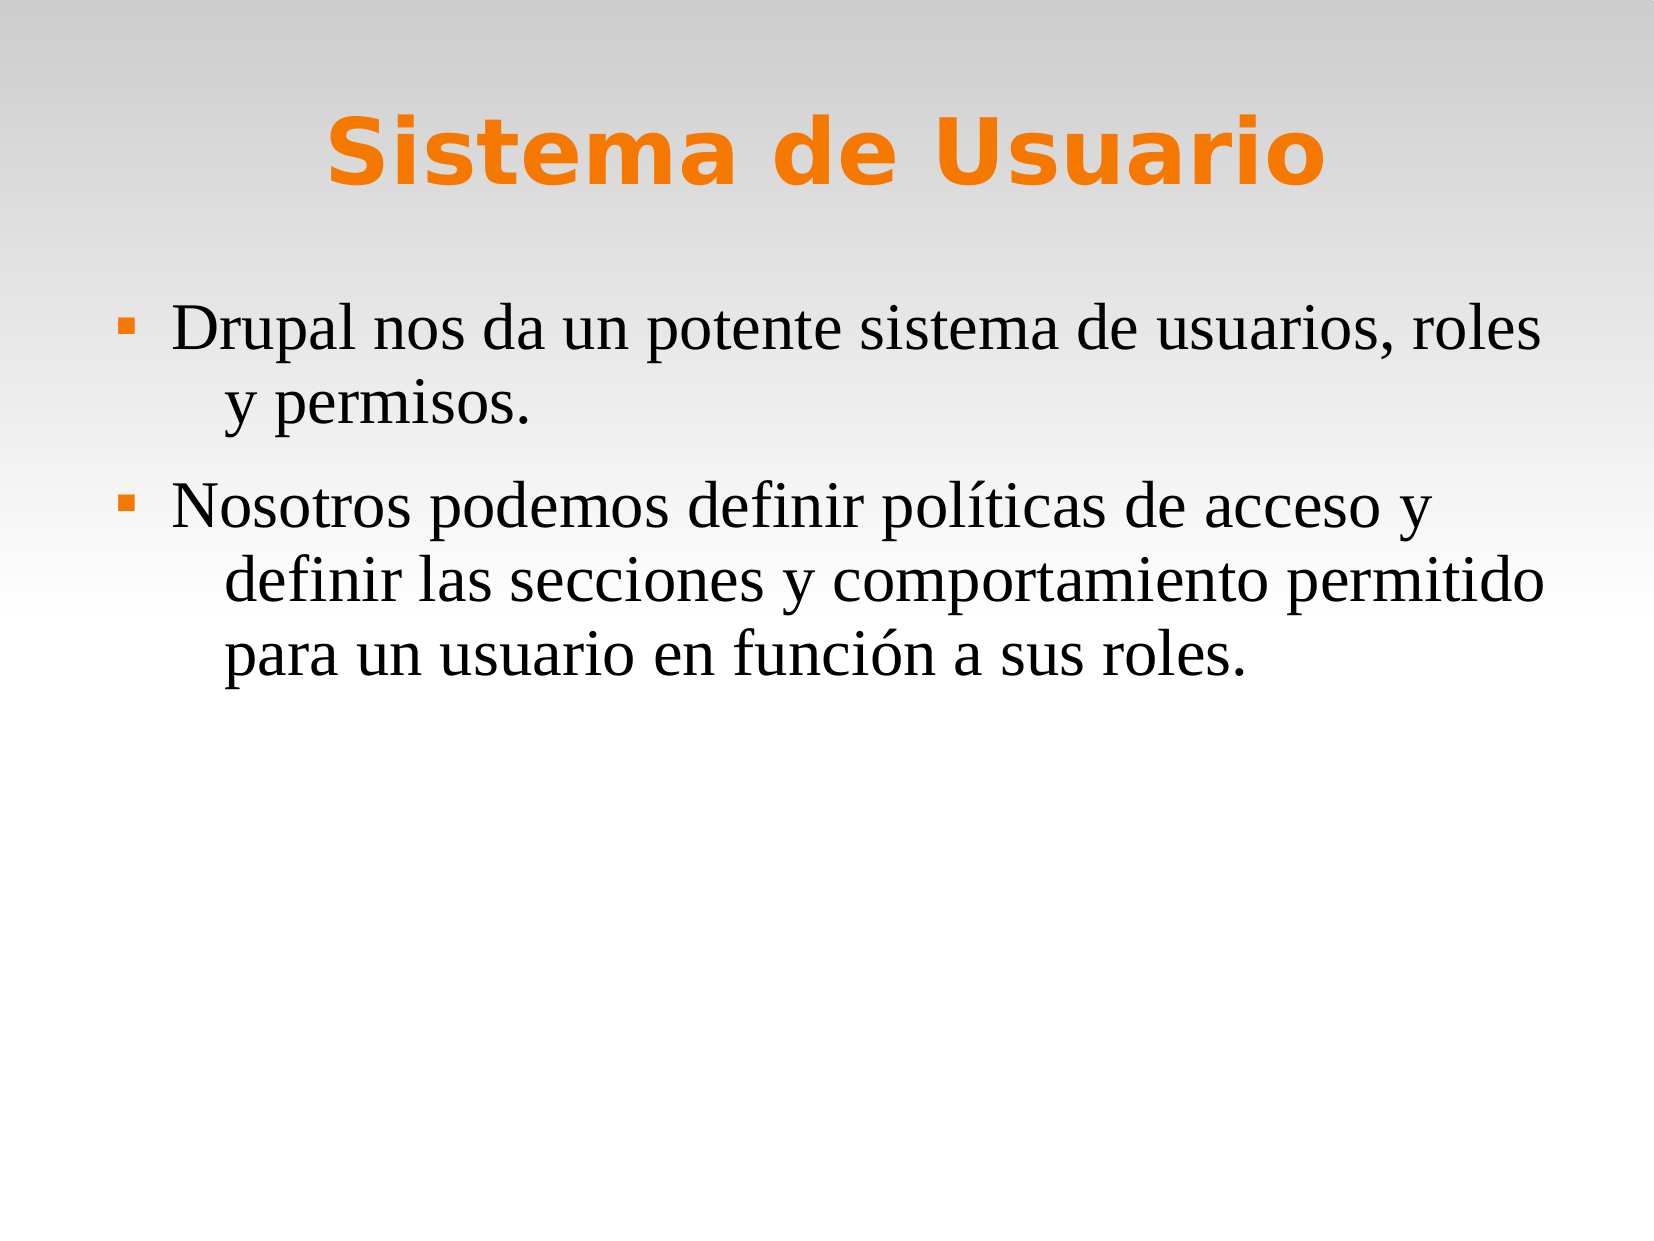

# Sistema de Usuario
Drupal nos da un potente sistema de usuarios, roles y permisos.
Nosotros podemos definir políticas de acceso y definir las secciones y comportamiento permitido para un usuario en función a sus roles.